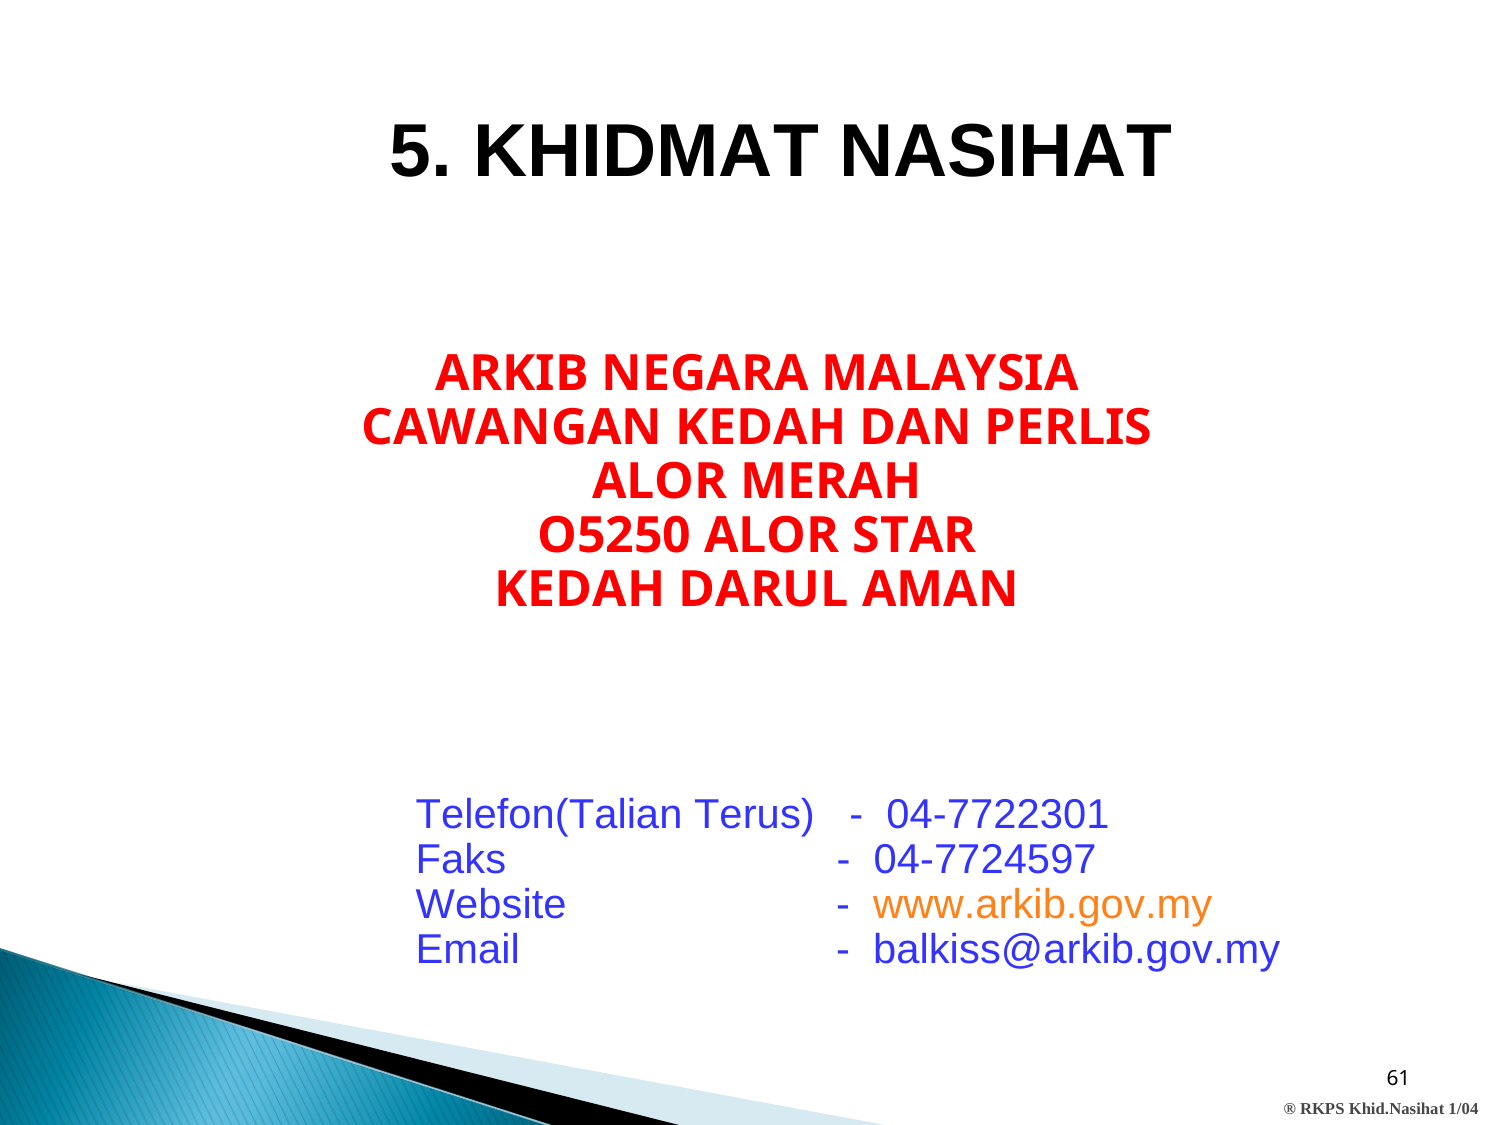

5. KHIDMAT NASIHAT
ARKIB NEGARA MALAYSIA
CAWANGAN KEDAH DAN PERLIS
ALOR MERAH
O5250 ALOR STAR
KEDAH DARUL AMAN
Telefon(Talian Terus) - 04-7722301
Faks		 - 04-7724597
Website	 - www.arkib.gov.my
Email	 - balkiss@arkib.gov.my
® RKPS Khid.Nasihat 1/04